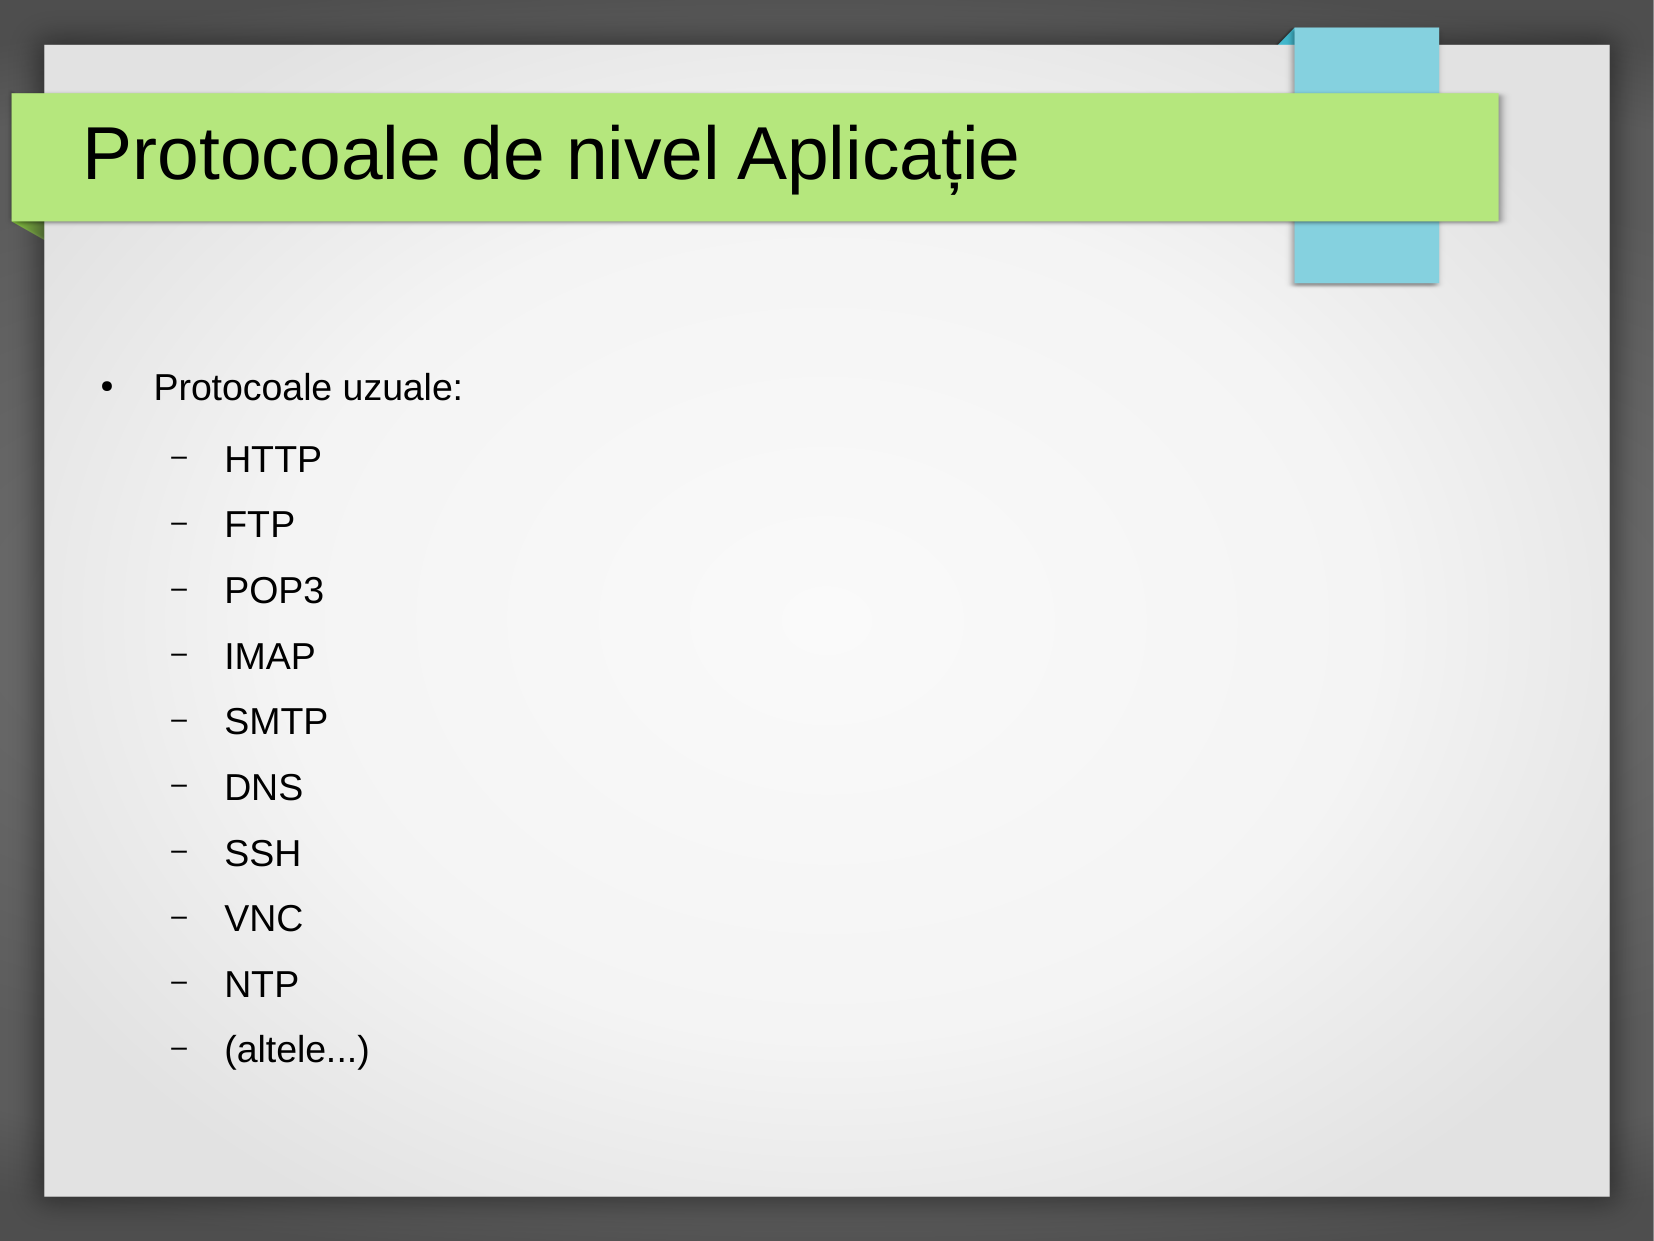

# Protocoale de nivel Aplicație
Protocoale uzuale:
HTTP
FTP
POP3
IMAP
SMTP
DNS
SSH
VNC
NTP
(altele...)